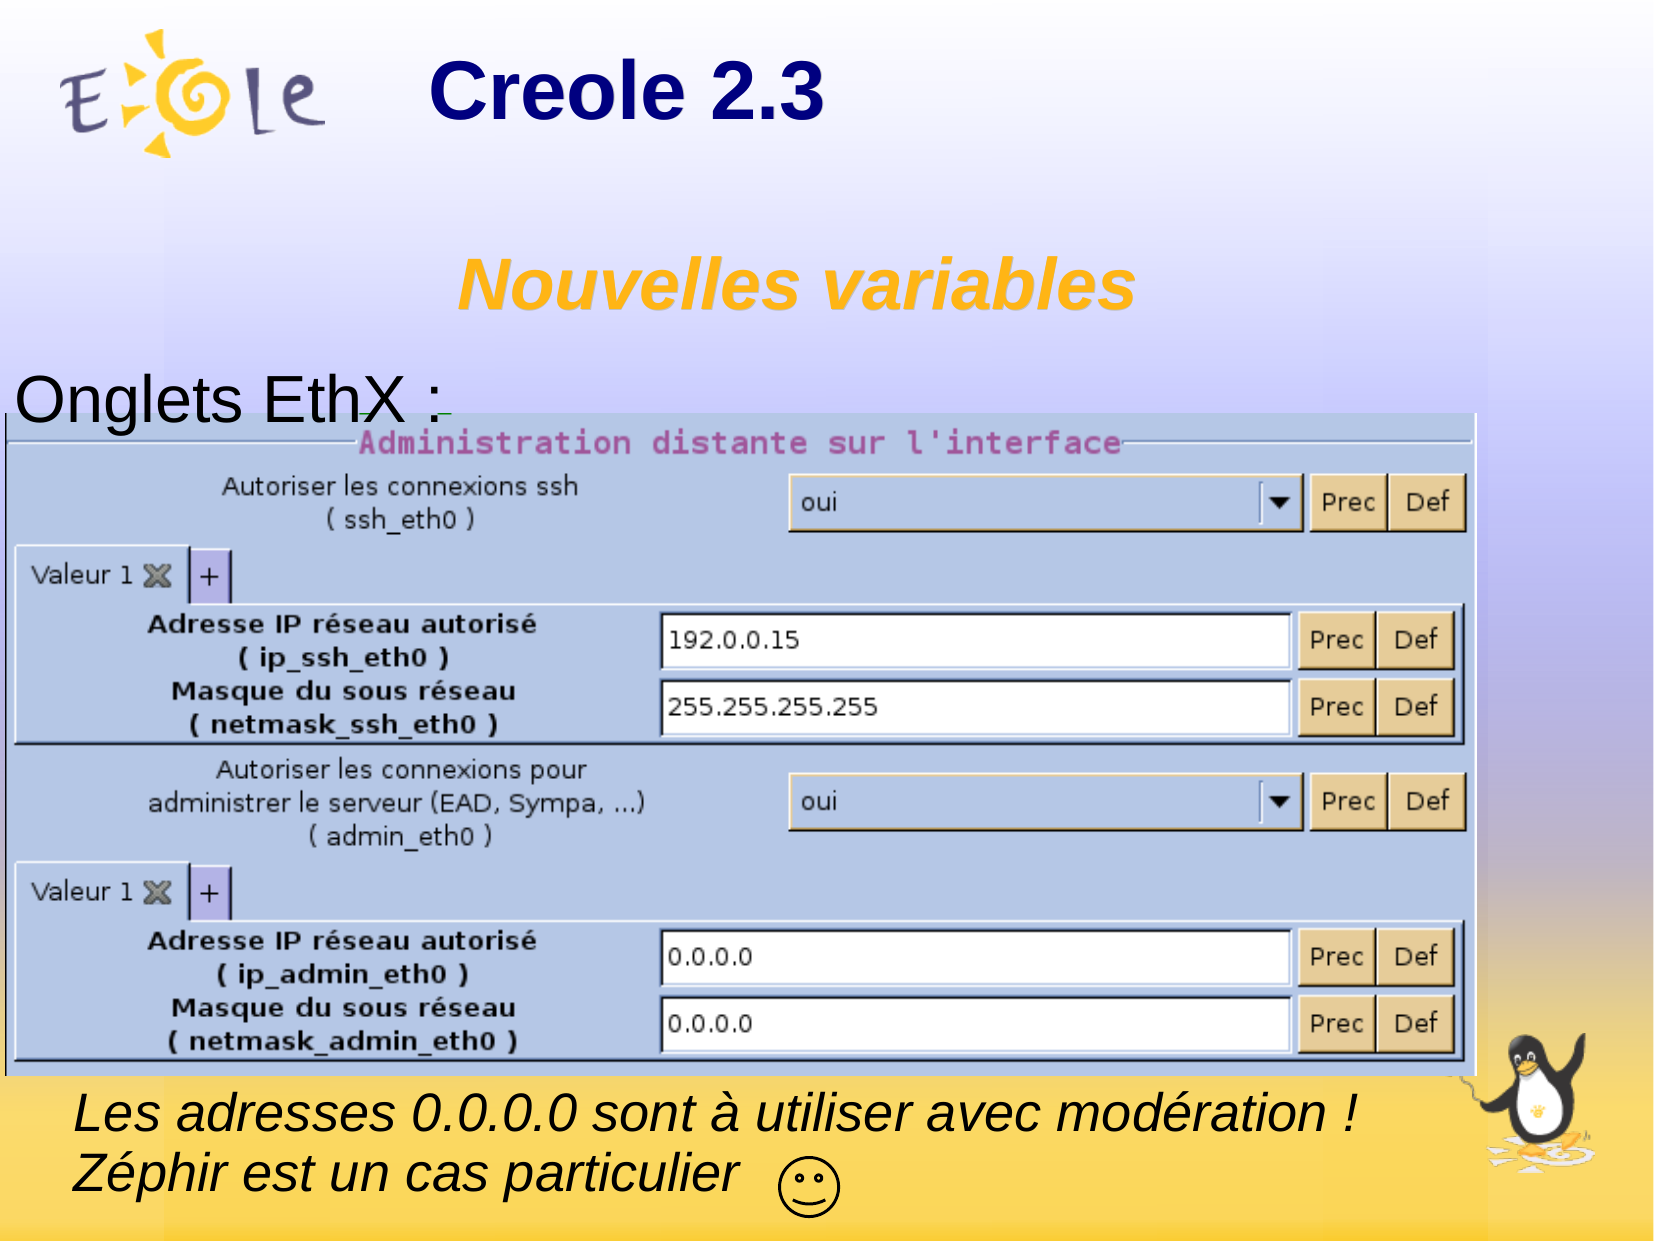

Creole 2.3
Nouvelles variables
Onglets EthX :
Les adresses 0.0.0.0 sont à utiliser avec modération !
Zéphir est un cas particulier